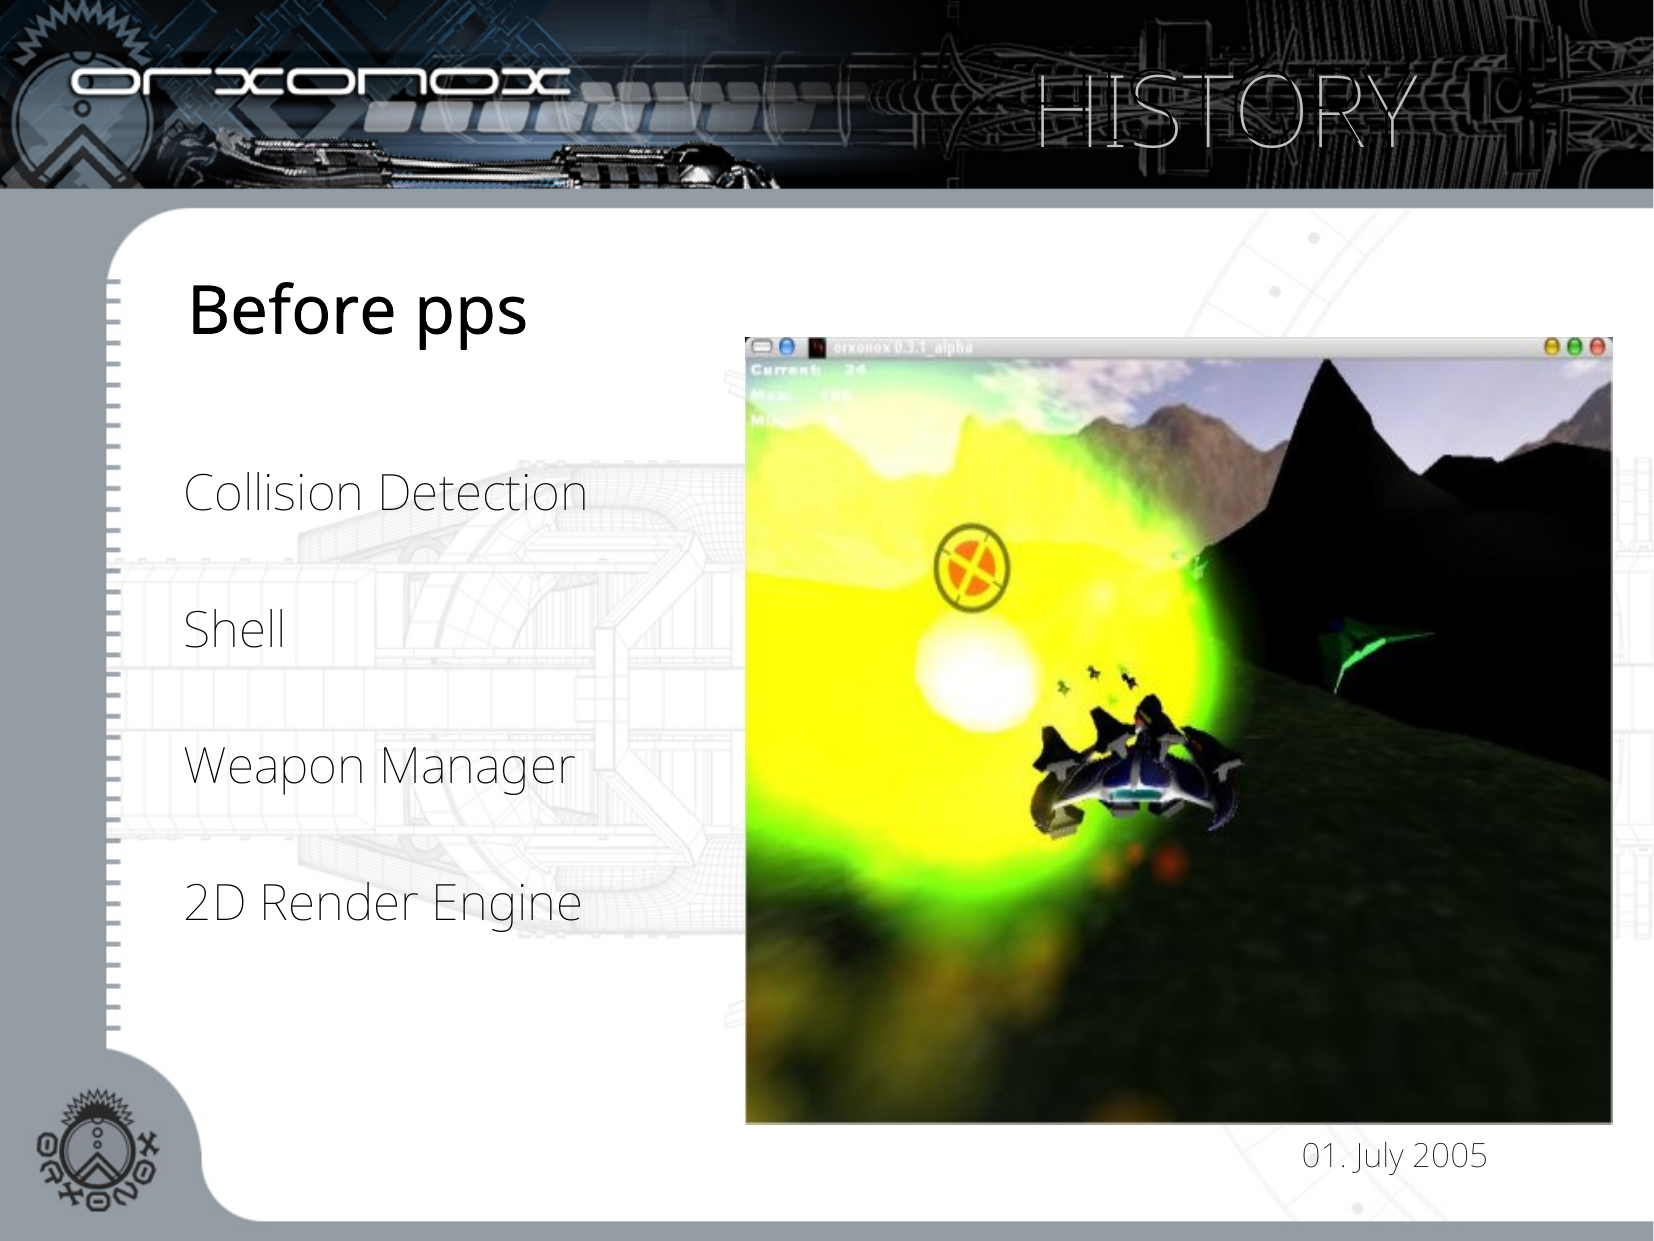

HISTORY
Before pps
Collision Detection
Shell
Weapon Manager
2D Render Engine
01. July 2005